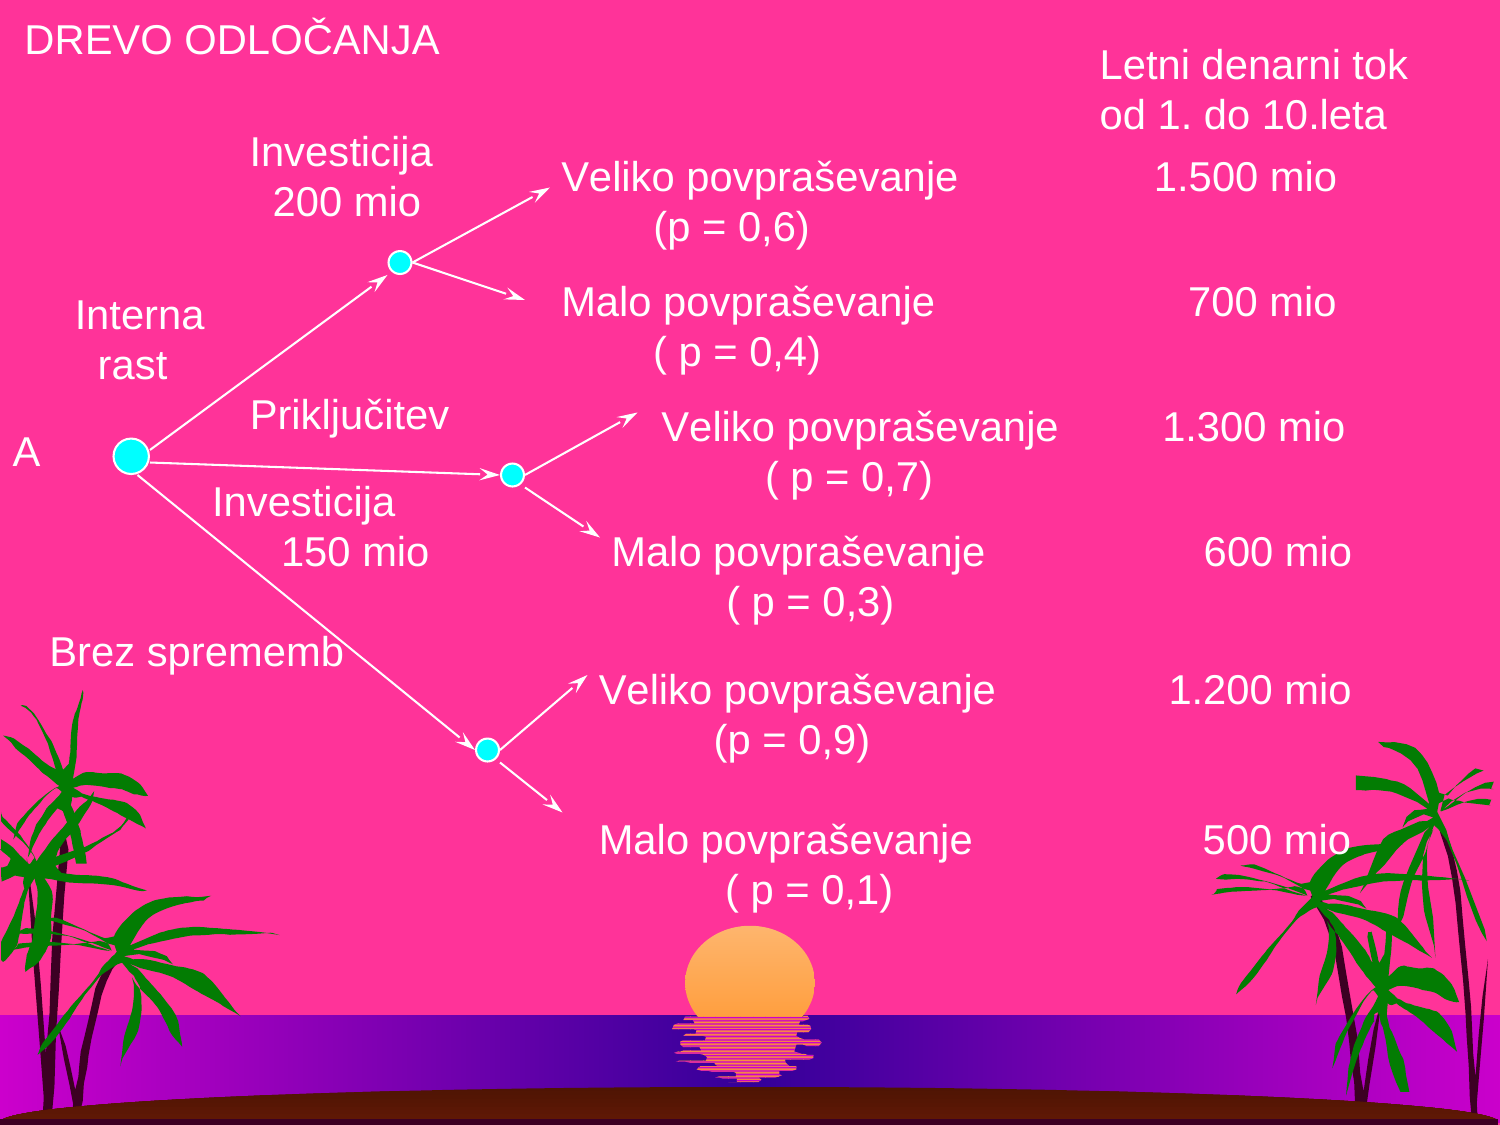

DREVO ODLOČANJA
Letni denarni tok
od 1. do 10.leta
Investicija
 200 mio
Veliko povpraševanje 1.500 mio
 (p = 0,6)
Malo povpraševanje 700 mio
 ( p = 0,4)
Interna
 rast
Priključitev
Veliko povpraševanje 1.300 mio
 ( p = 0,7)
A
Investicija
 150 mio
Malo povpraševanje 600 mio
 ( p = 0,3)
Brez sprememb
Veliko povpraševanje 1.200 mio
 (p = 0,9)
Malo povpraševanje 500 mio
 ( p = 0,1)